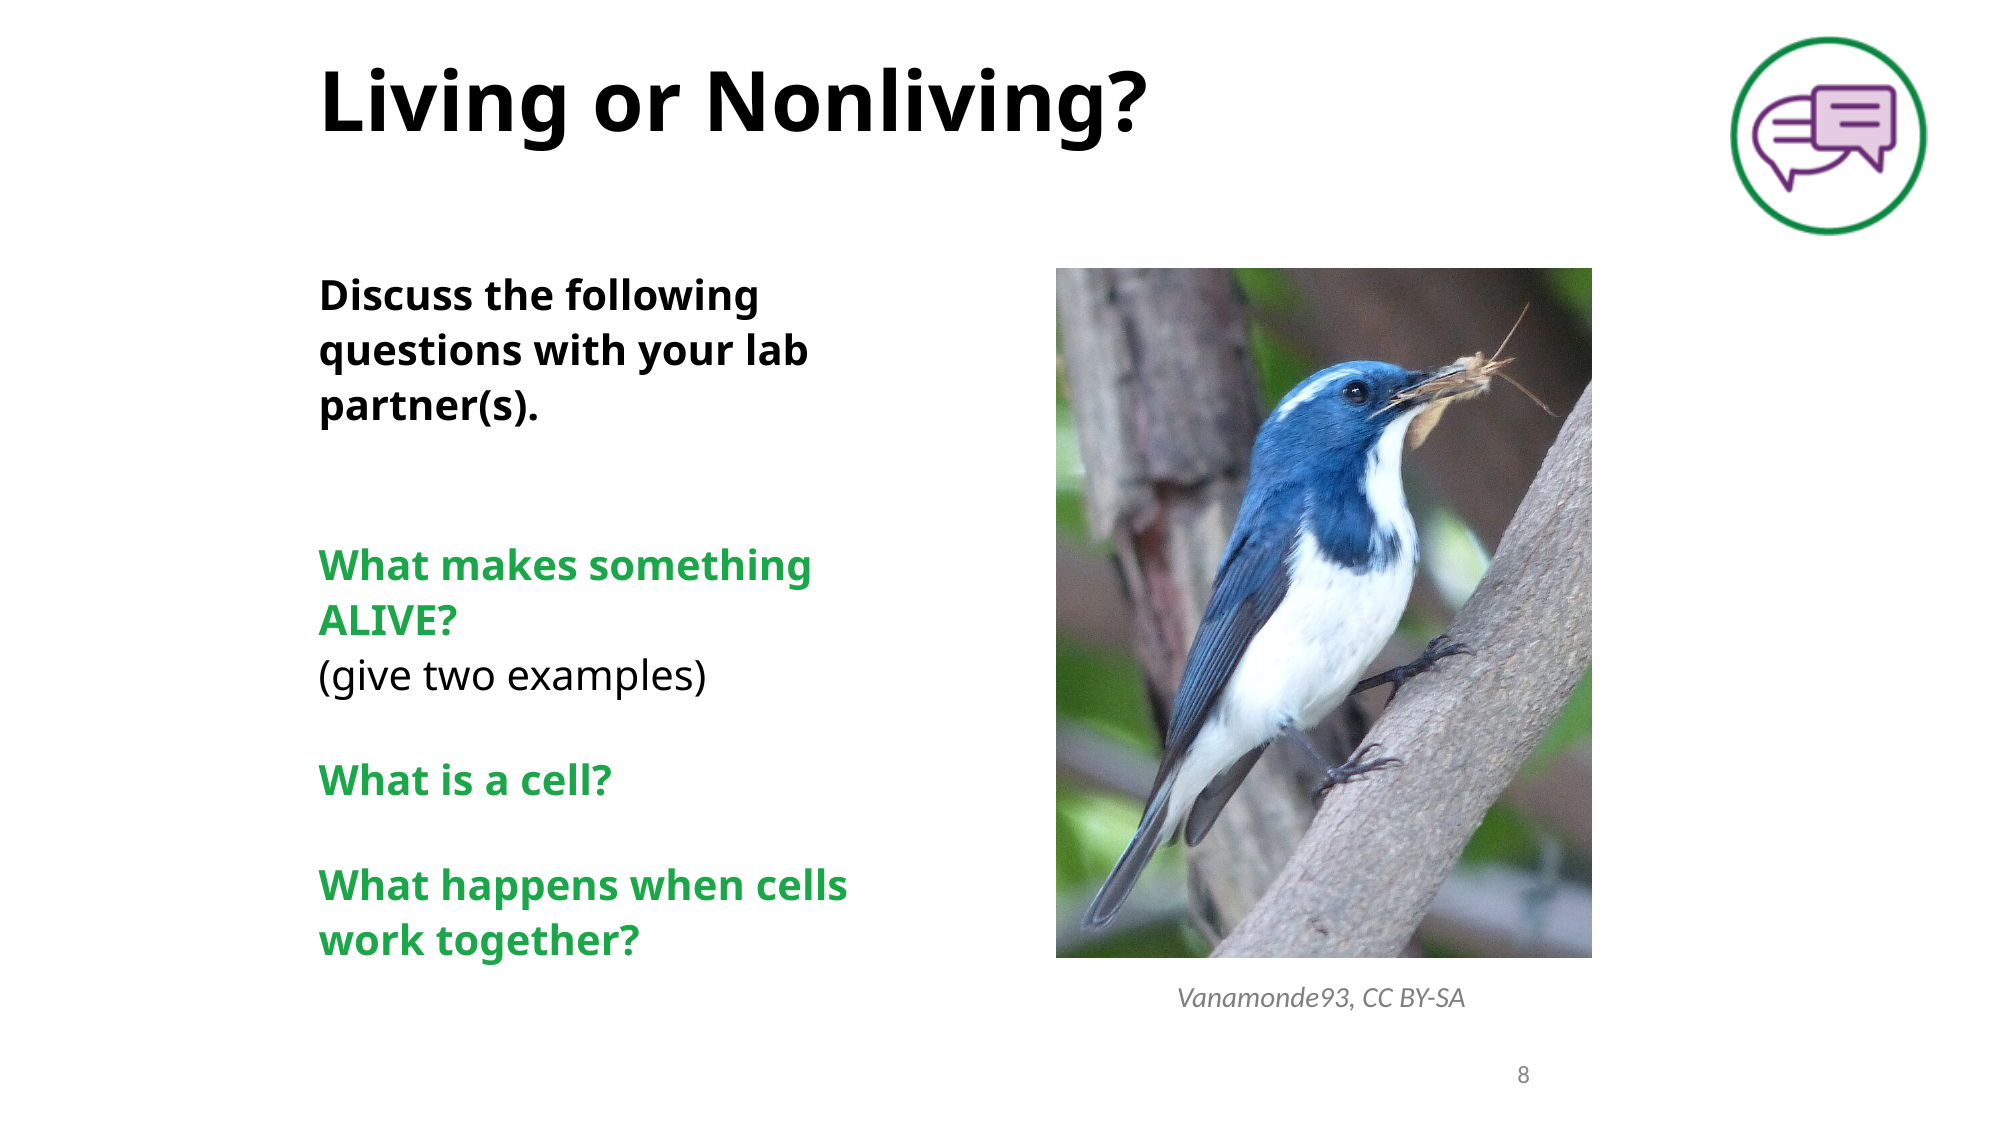

Living or Nonliving?
Discuss the following questions with your lab partner(s).
What makes something ALIVE?
(give two examples)
What is a cell?
What happens when cells work together?
Vanamonde93, CC BY-SA